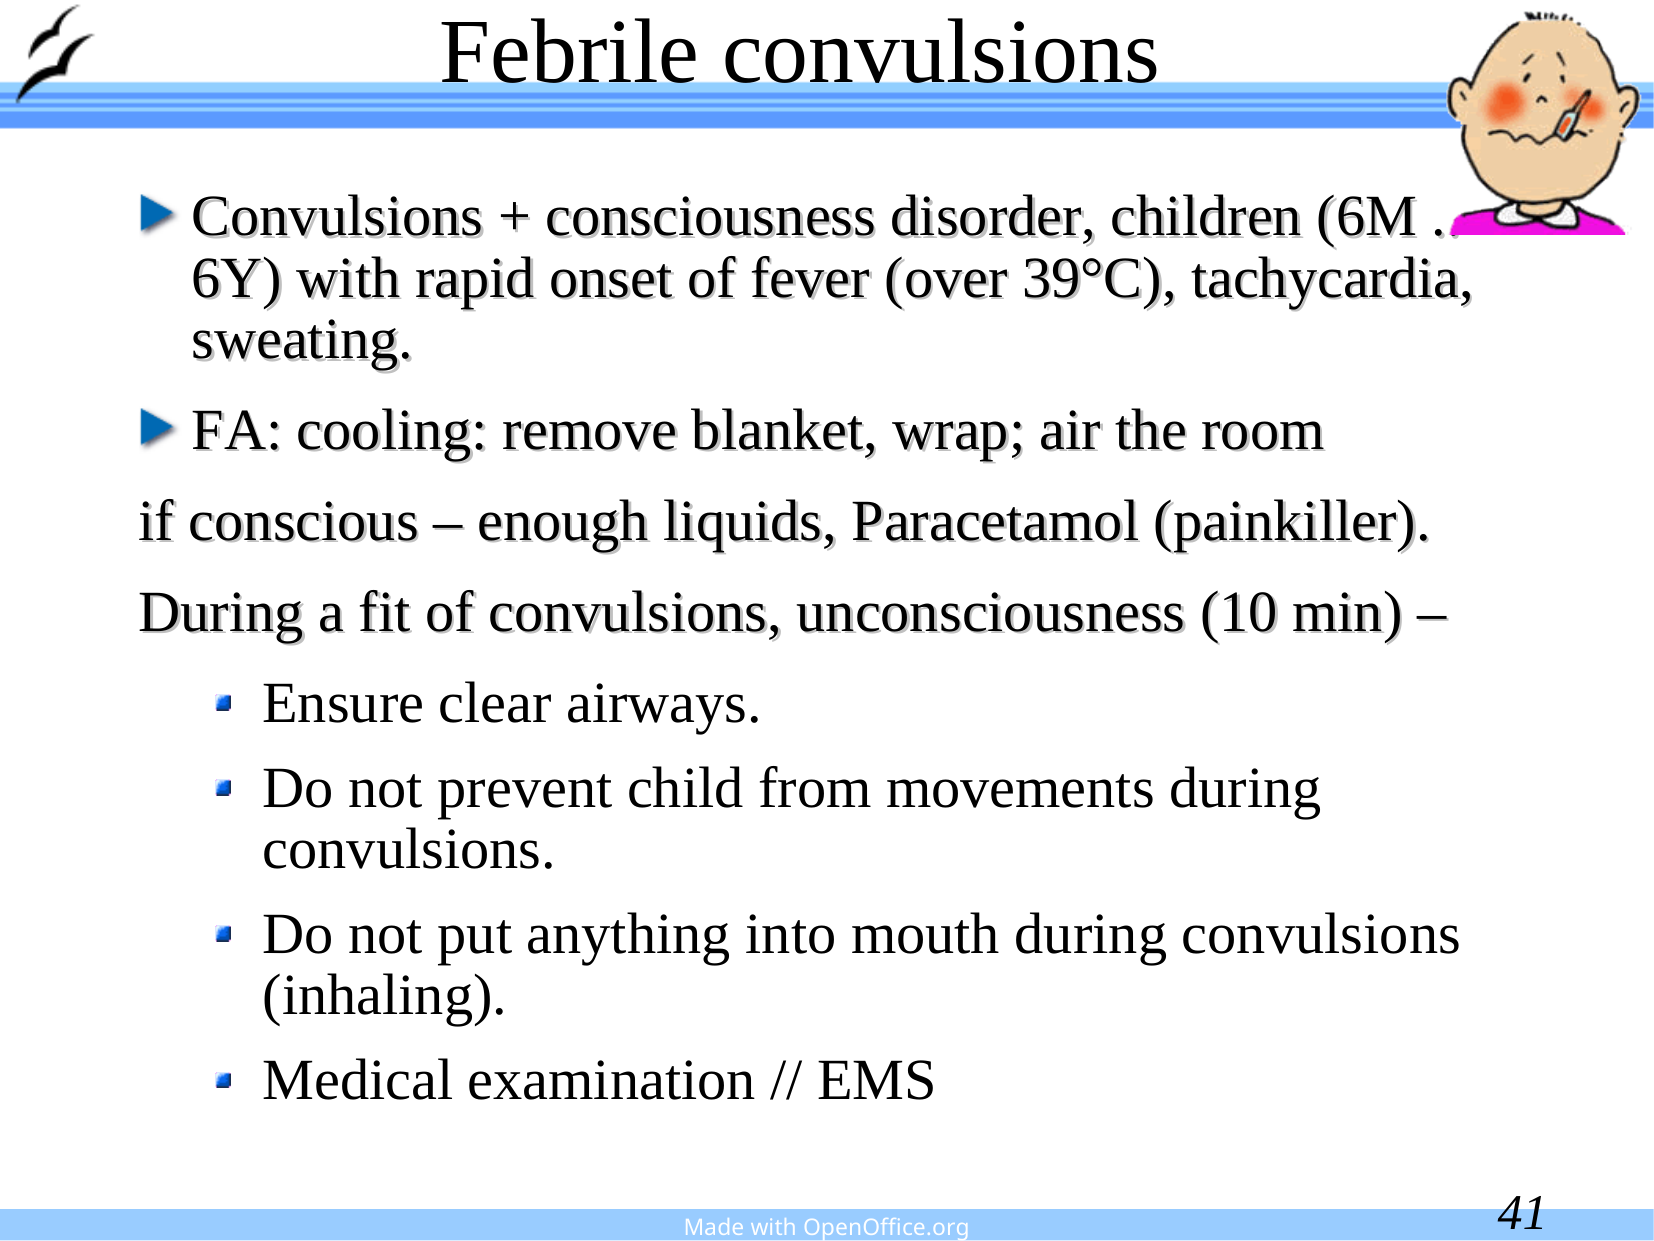

# Febrile convulsions
Convulsions + consciousness disorder, children (6M .. 6Y) with rapid onset of fever (over 39°C), tachycardia, sweating.
FA: cooling: remove blanket, wrap; air the room
if conscious – enough liquids, Paracetamol (painkiller).
During a fit of convulsions, unconsciousness (10 min) –
Ensure clear airways.
Do not prevent child from movements during convulsions.
Do not put anything into mouth during convulsions (inhaling).
Medical examination // EMS